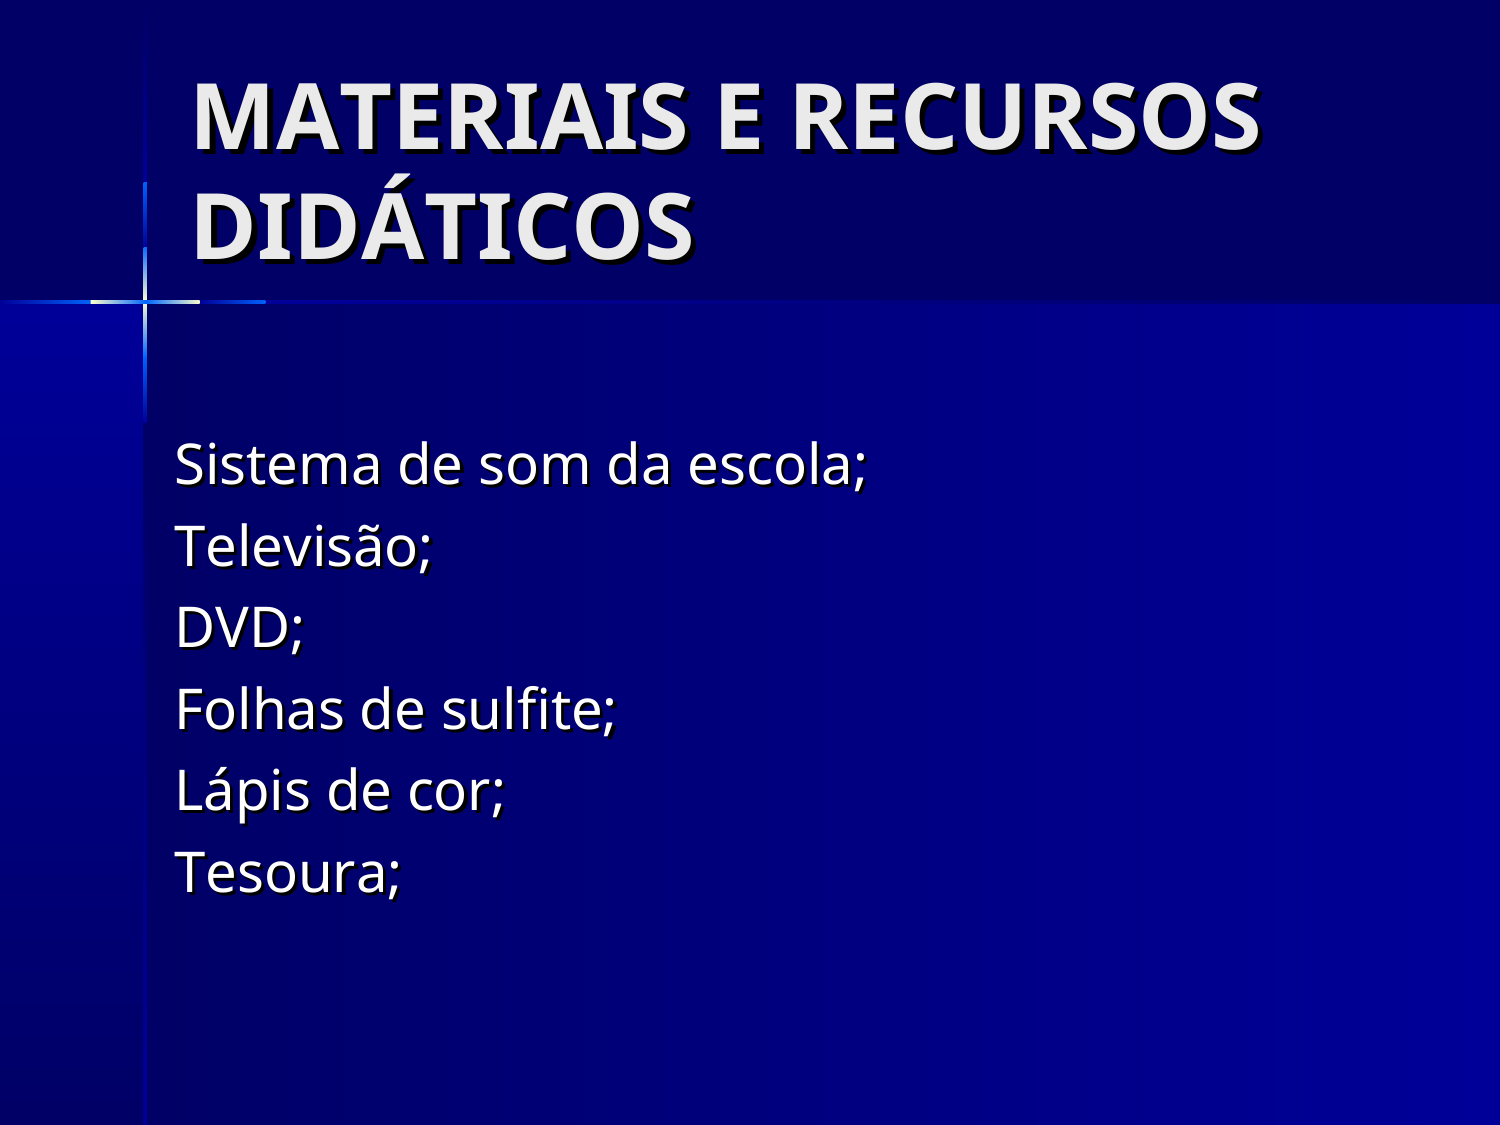

# MATERIAIS E RECURSOS DIDÁTICOS
Sistema de som da escola;
Televisão;
DVD;
Folhas de sulfite;
Lápis de cor;
Tesoura;